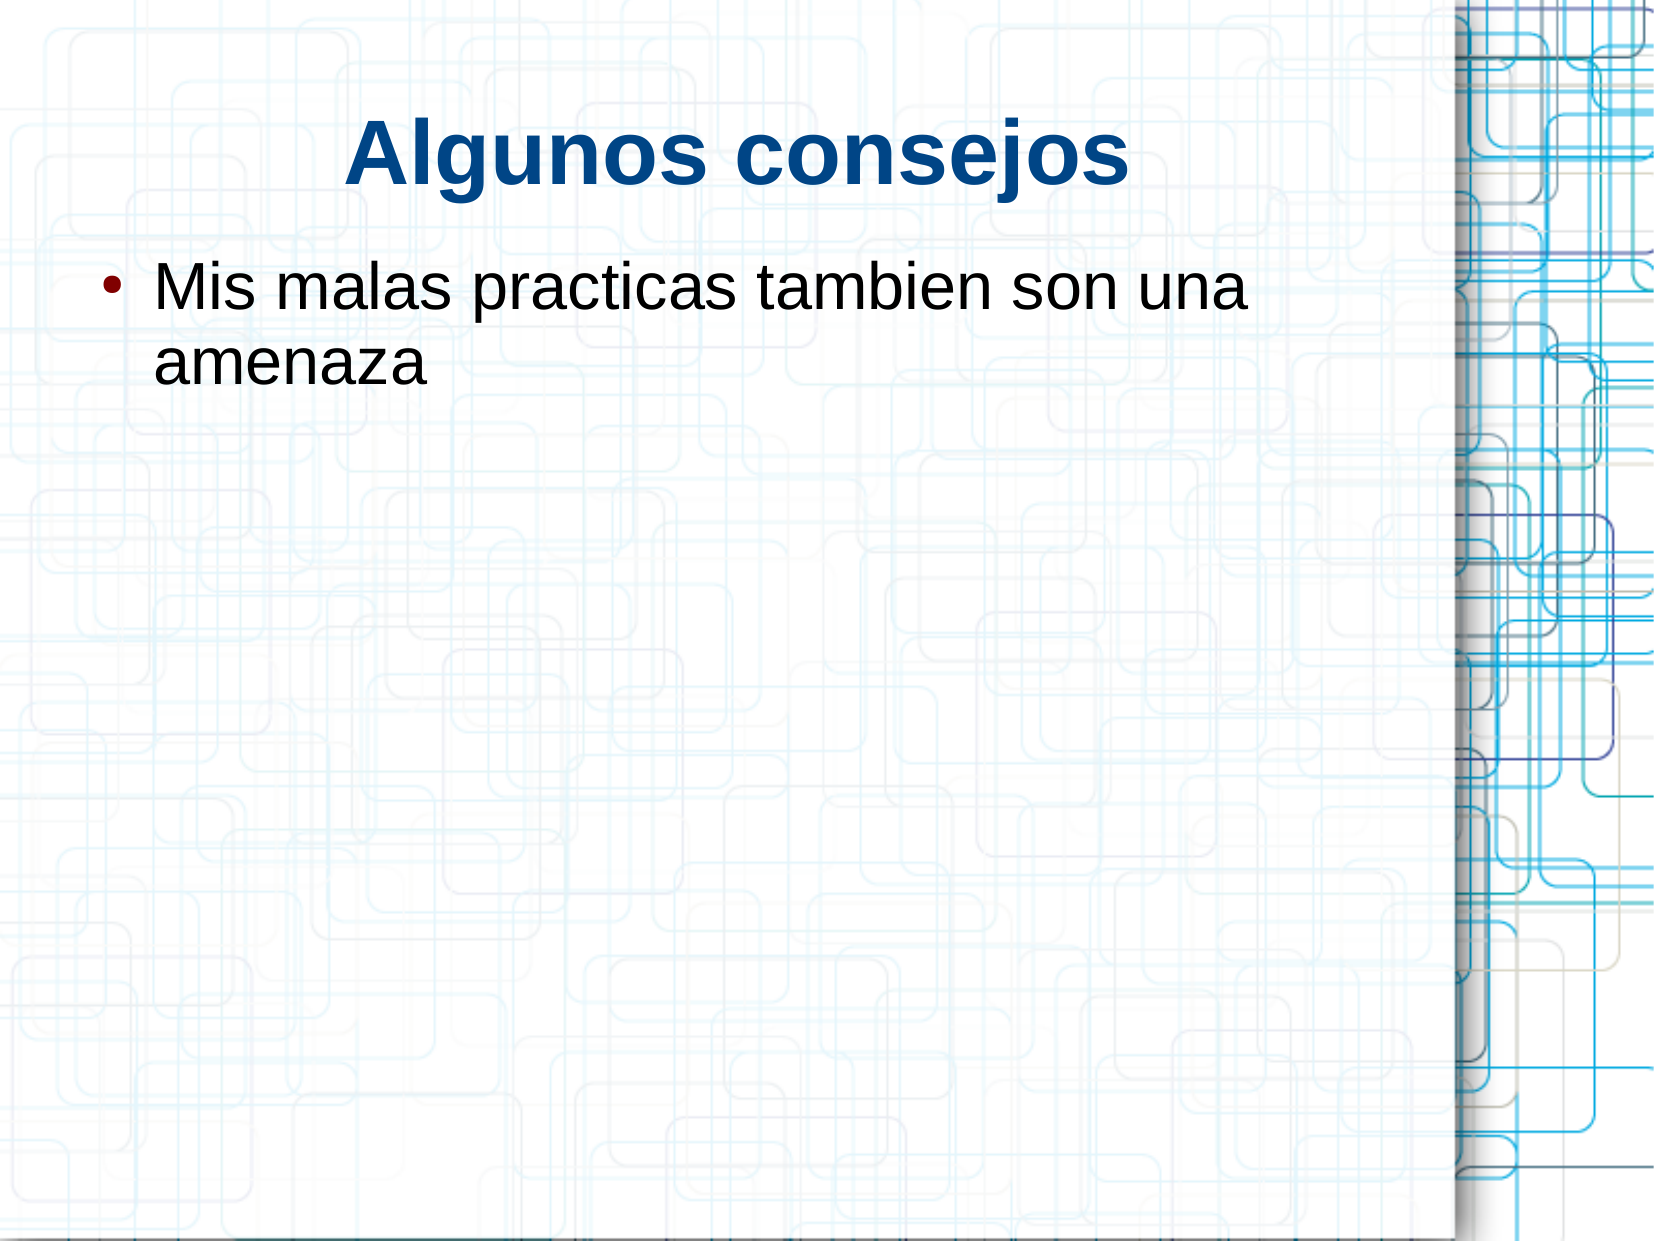

# Algunos consejos
Mis malas practicas tambien son una amenaza